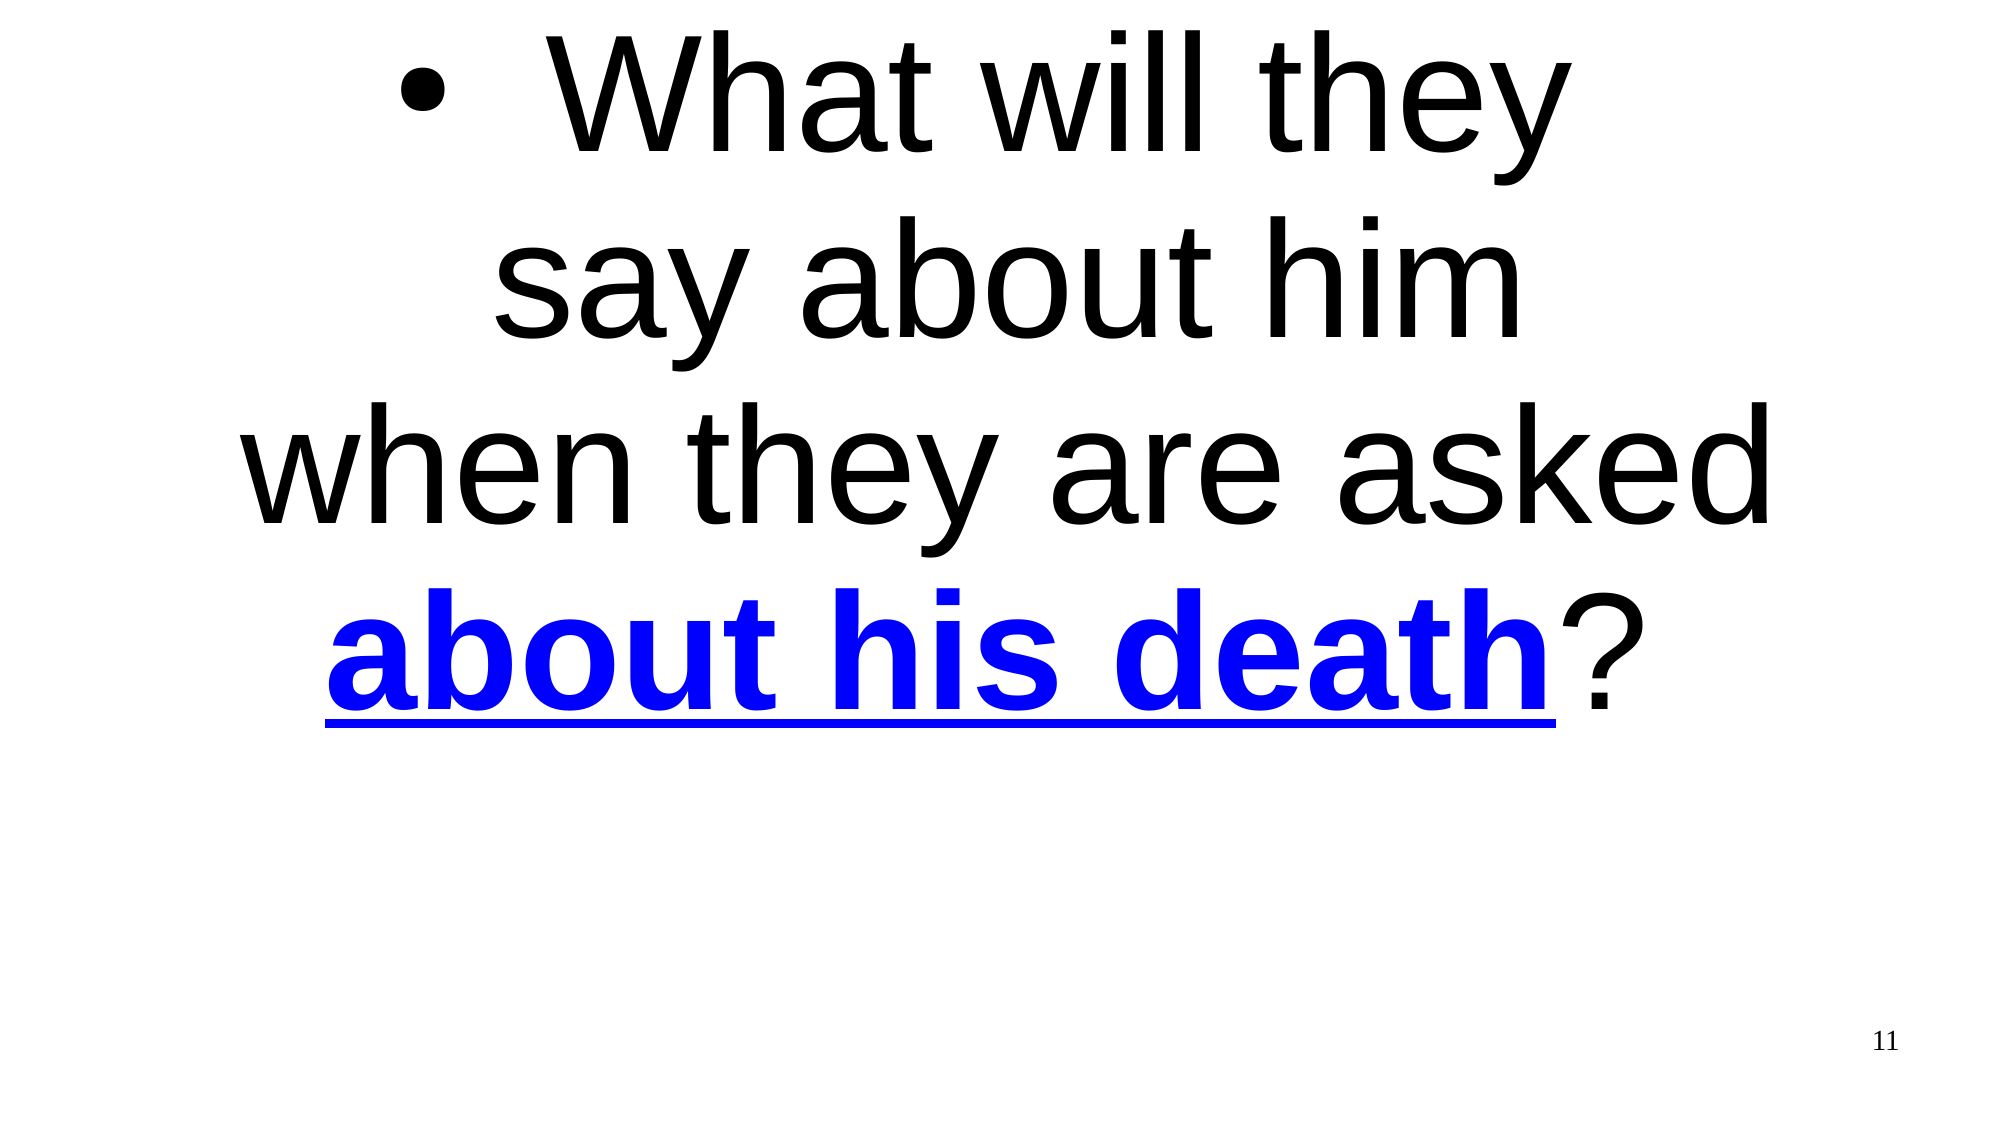

# What will they say about him when they are asked about his death?
11